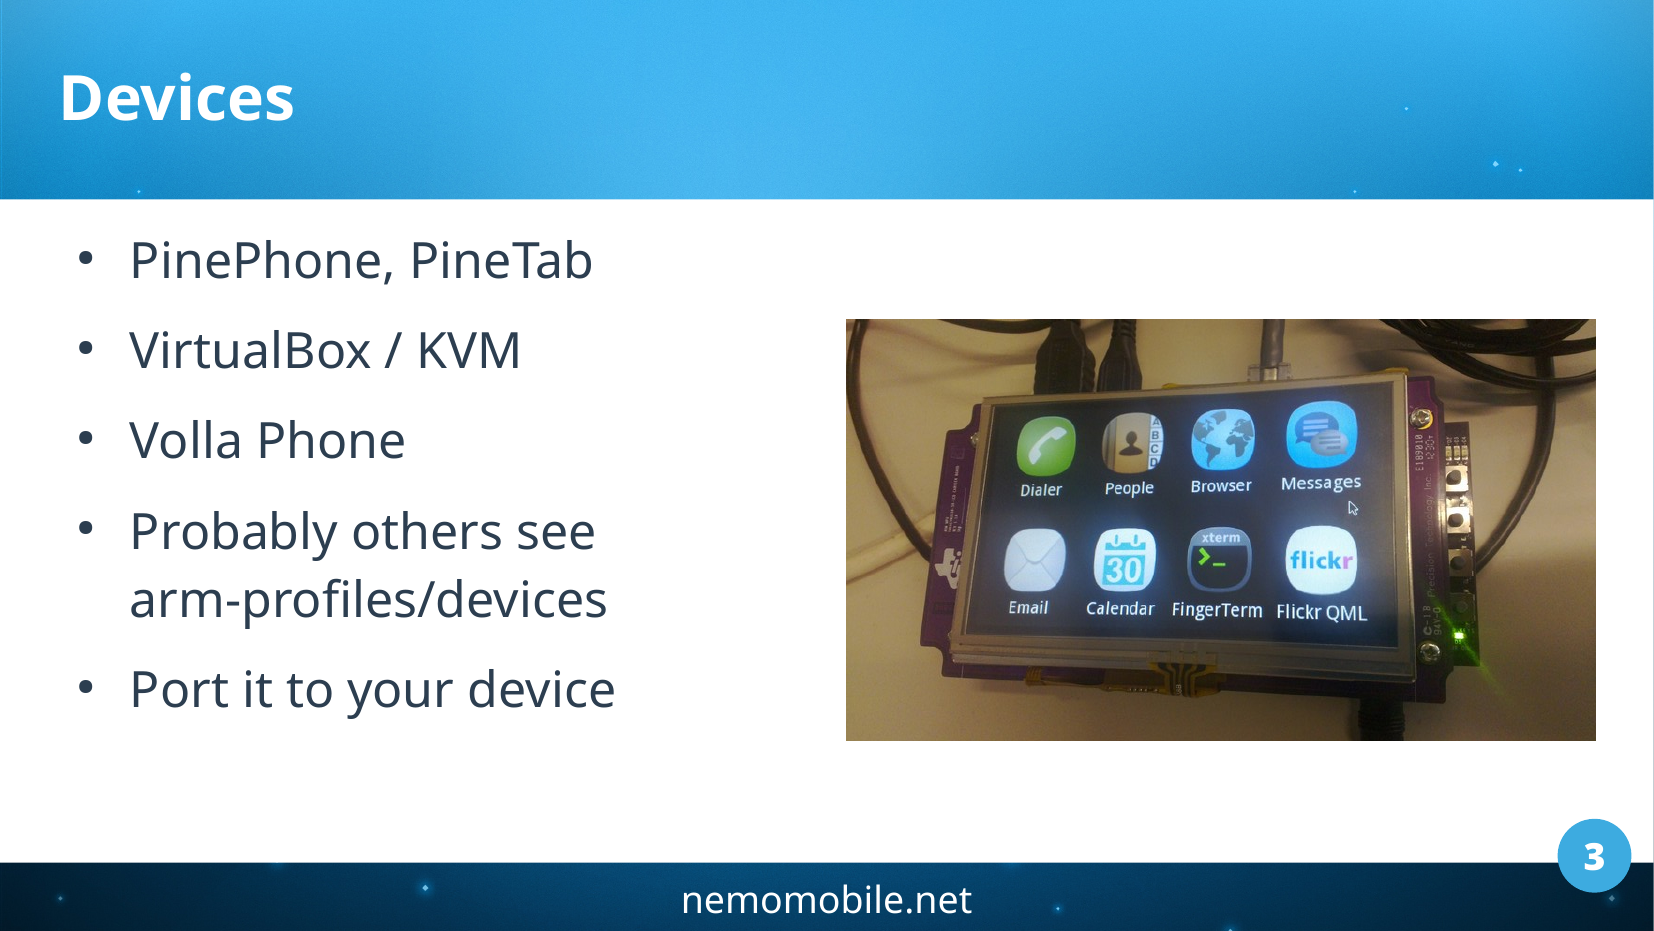

# Devices
PinePhone, PineTab
VirtualBox / KVM
Volla Phone
Probably others see
arm-profiles/devices
Port it to your device
nemomobile.net